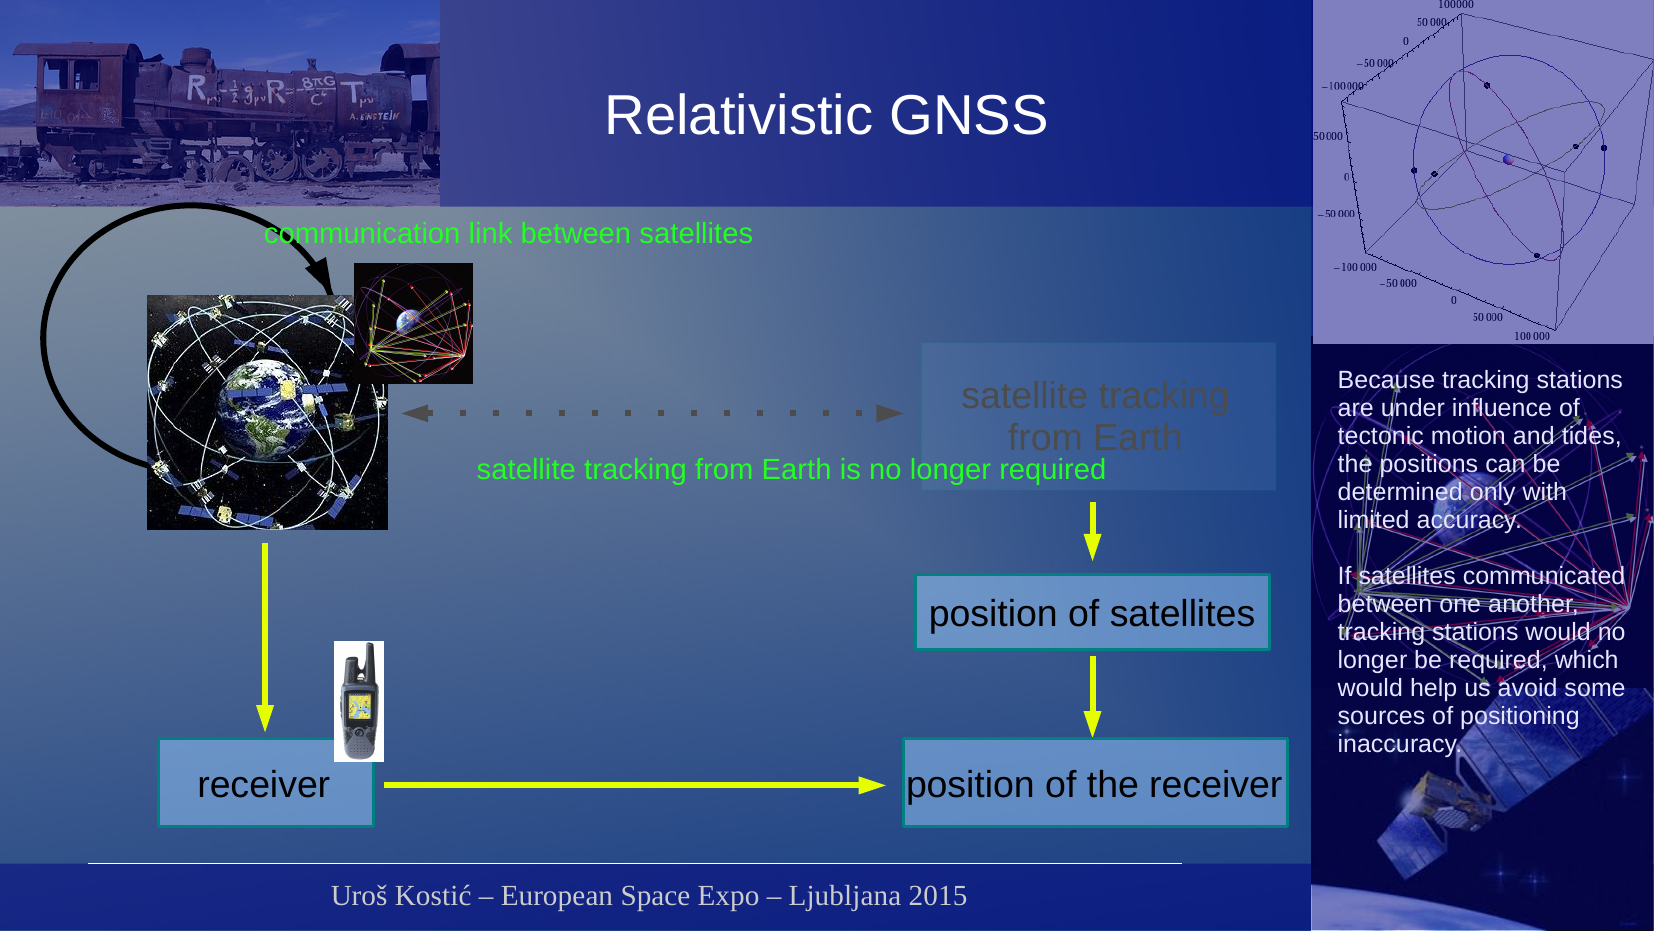

# Relativistic GNSS
communication link between satellites
satellite tracking
from Earth
Because tracking stations are under influence of tectonic motion and tides, the positions can be determined only with limited accuracy.
If satellites communicated between one another, tracking stations would no longer be required, which would help us avoid some sources of positioning inaccuracy.
satellite tracking from Earth is no longer required
position of satellites
receiver
position of the receiver